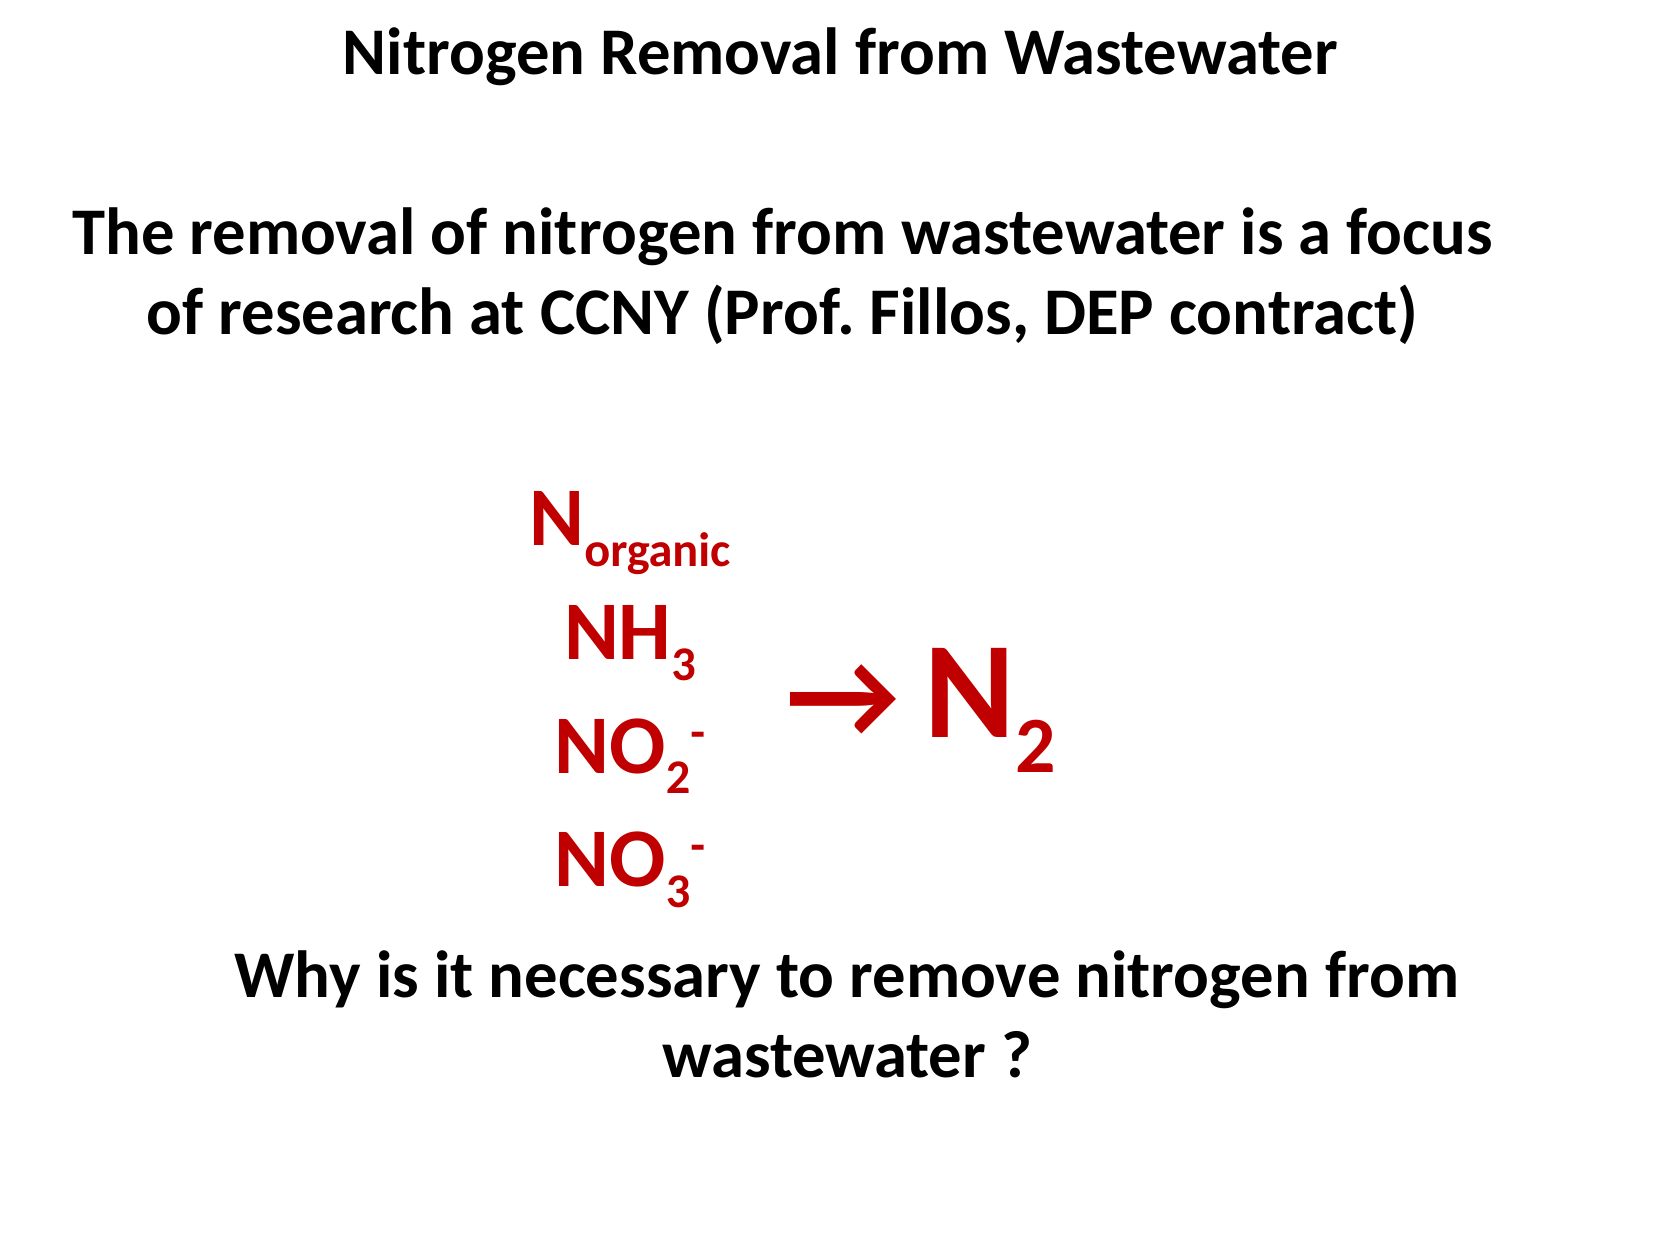

Nitrogen Removal from Wastewater
The removal of nitrogen from wastewater is a focus of research at CCNY (Prof. Fillos, DEP contract)
Norganic
NH3
NO2-
NO3-
→ N2
Why is it necessary to remove nitrogen from wastewater ?